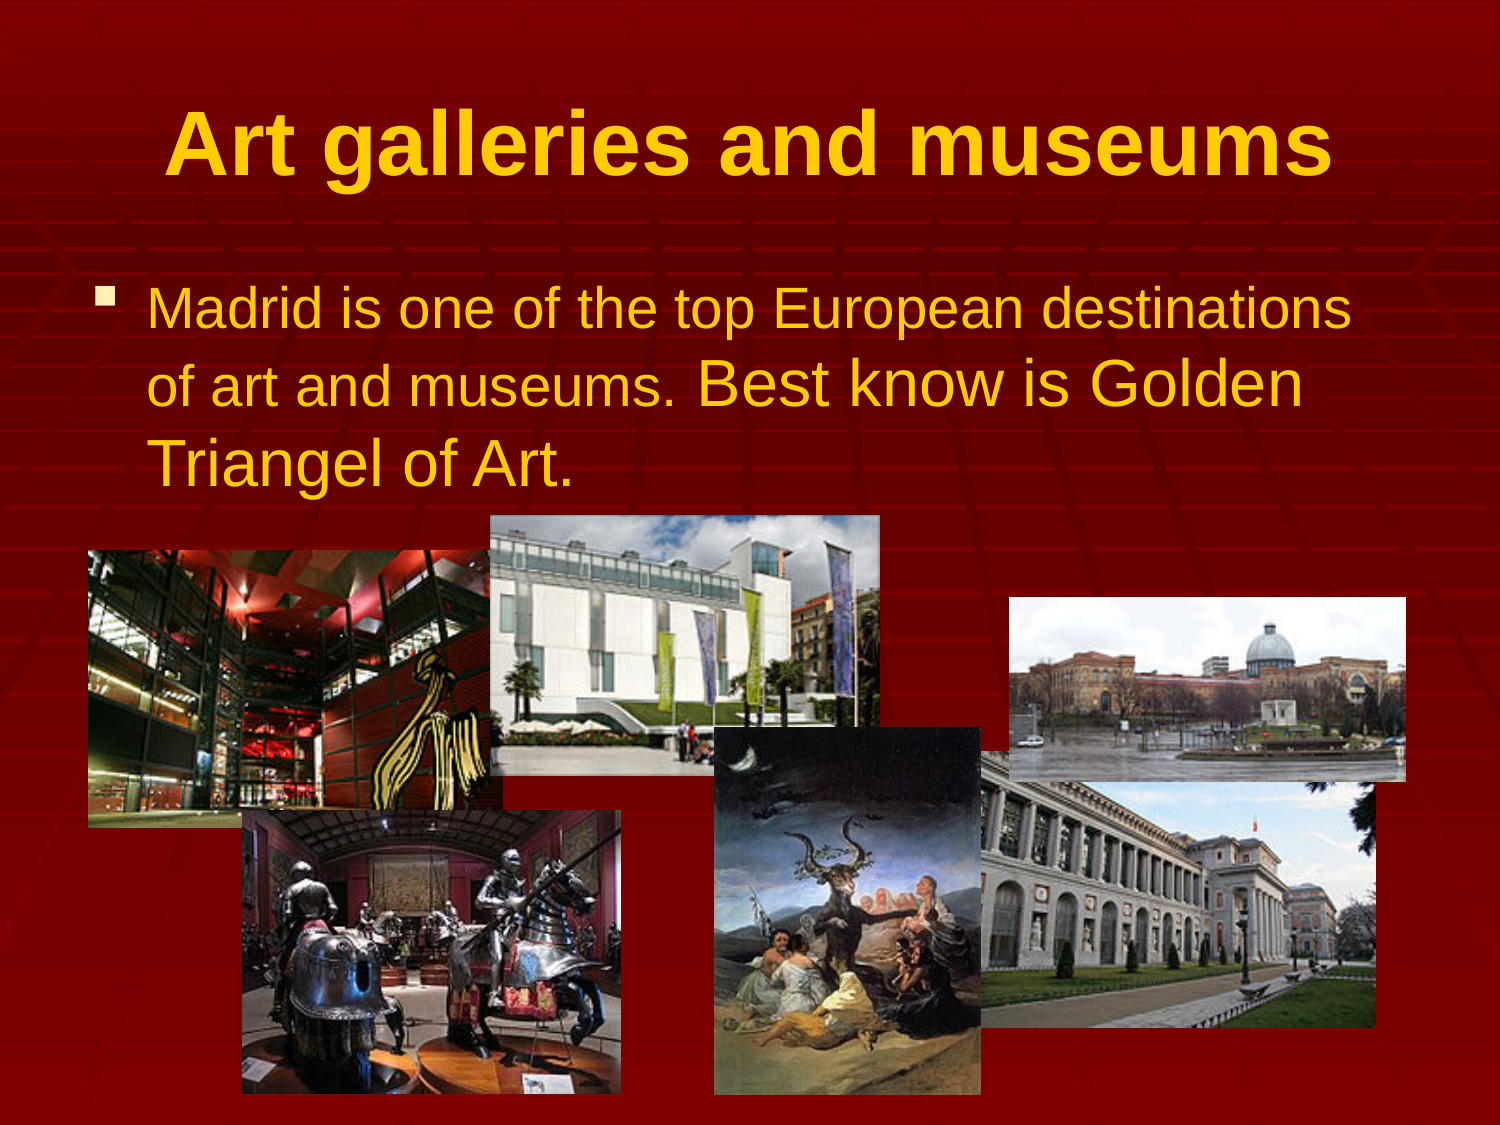

# Art galleries and museums
Madrid is one of the top European destinations of art and museums. Best know is Golden Triangel of Art.